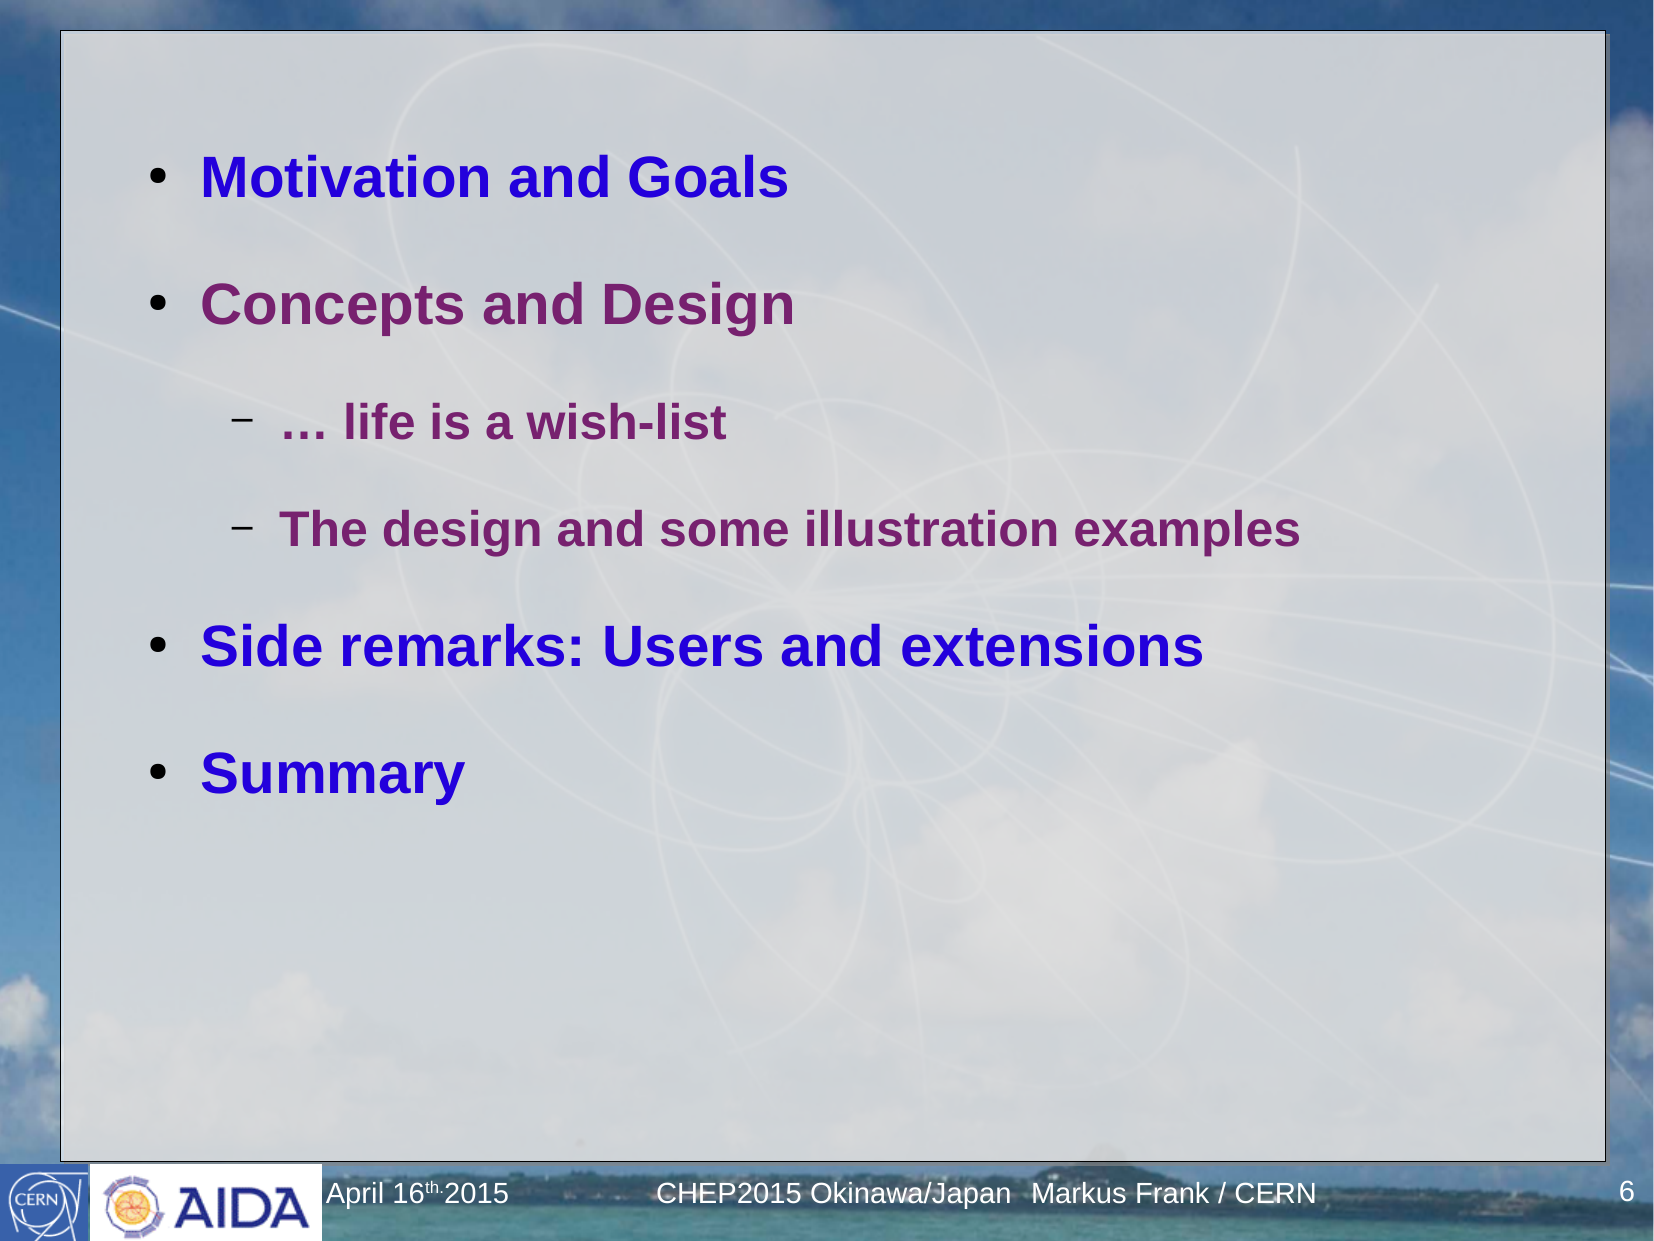

# Motivation and Goals
Concepts and Design
… life is a wish-list
The design and some illustration examples
Side remarks: Users and extensions
Summary
6
February, 4th. 2014
CLIC Workshop at CERN, Markus Frank / CERN